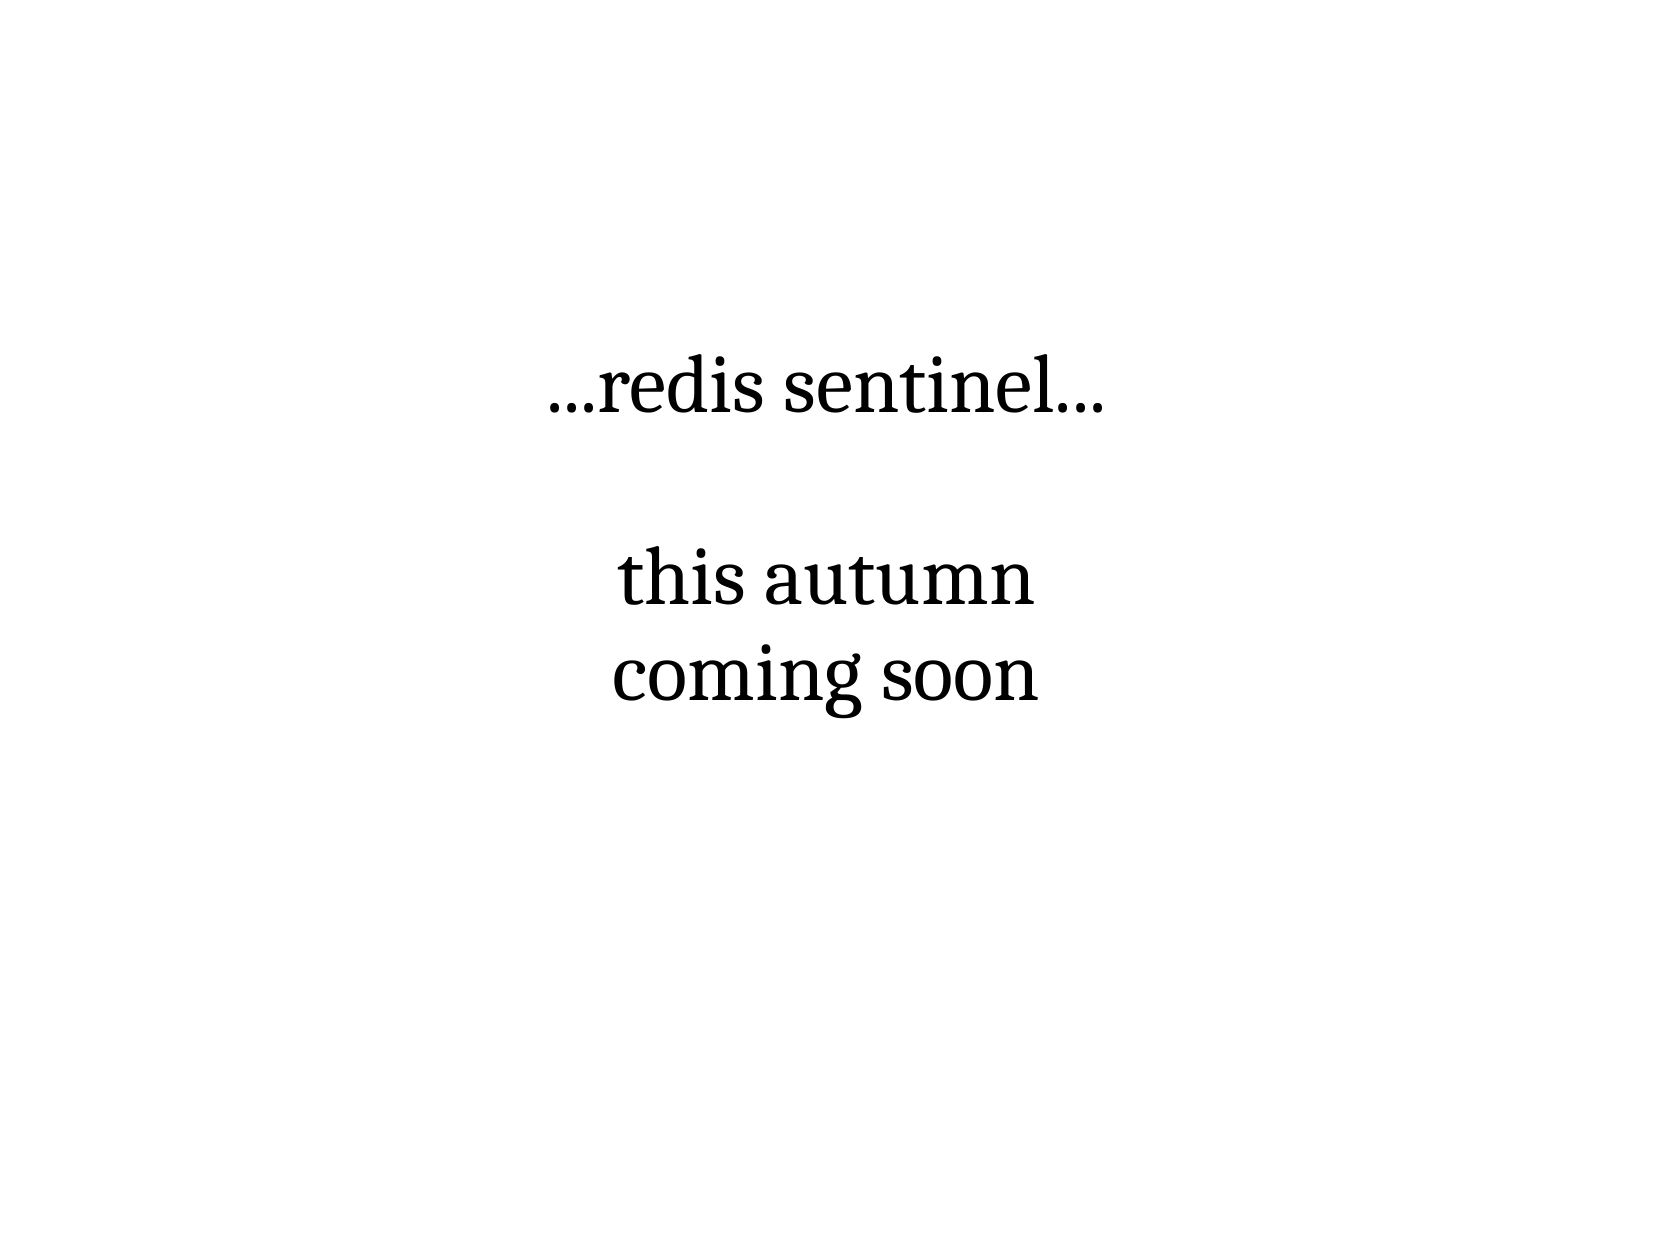

# ...redis sentinel...
this autumn
coming soon